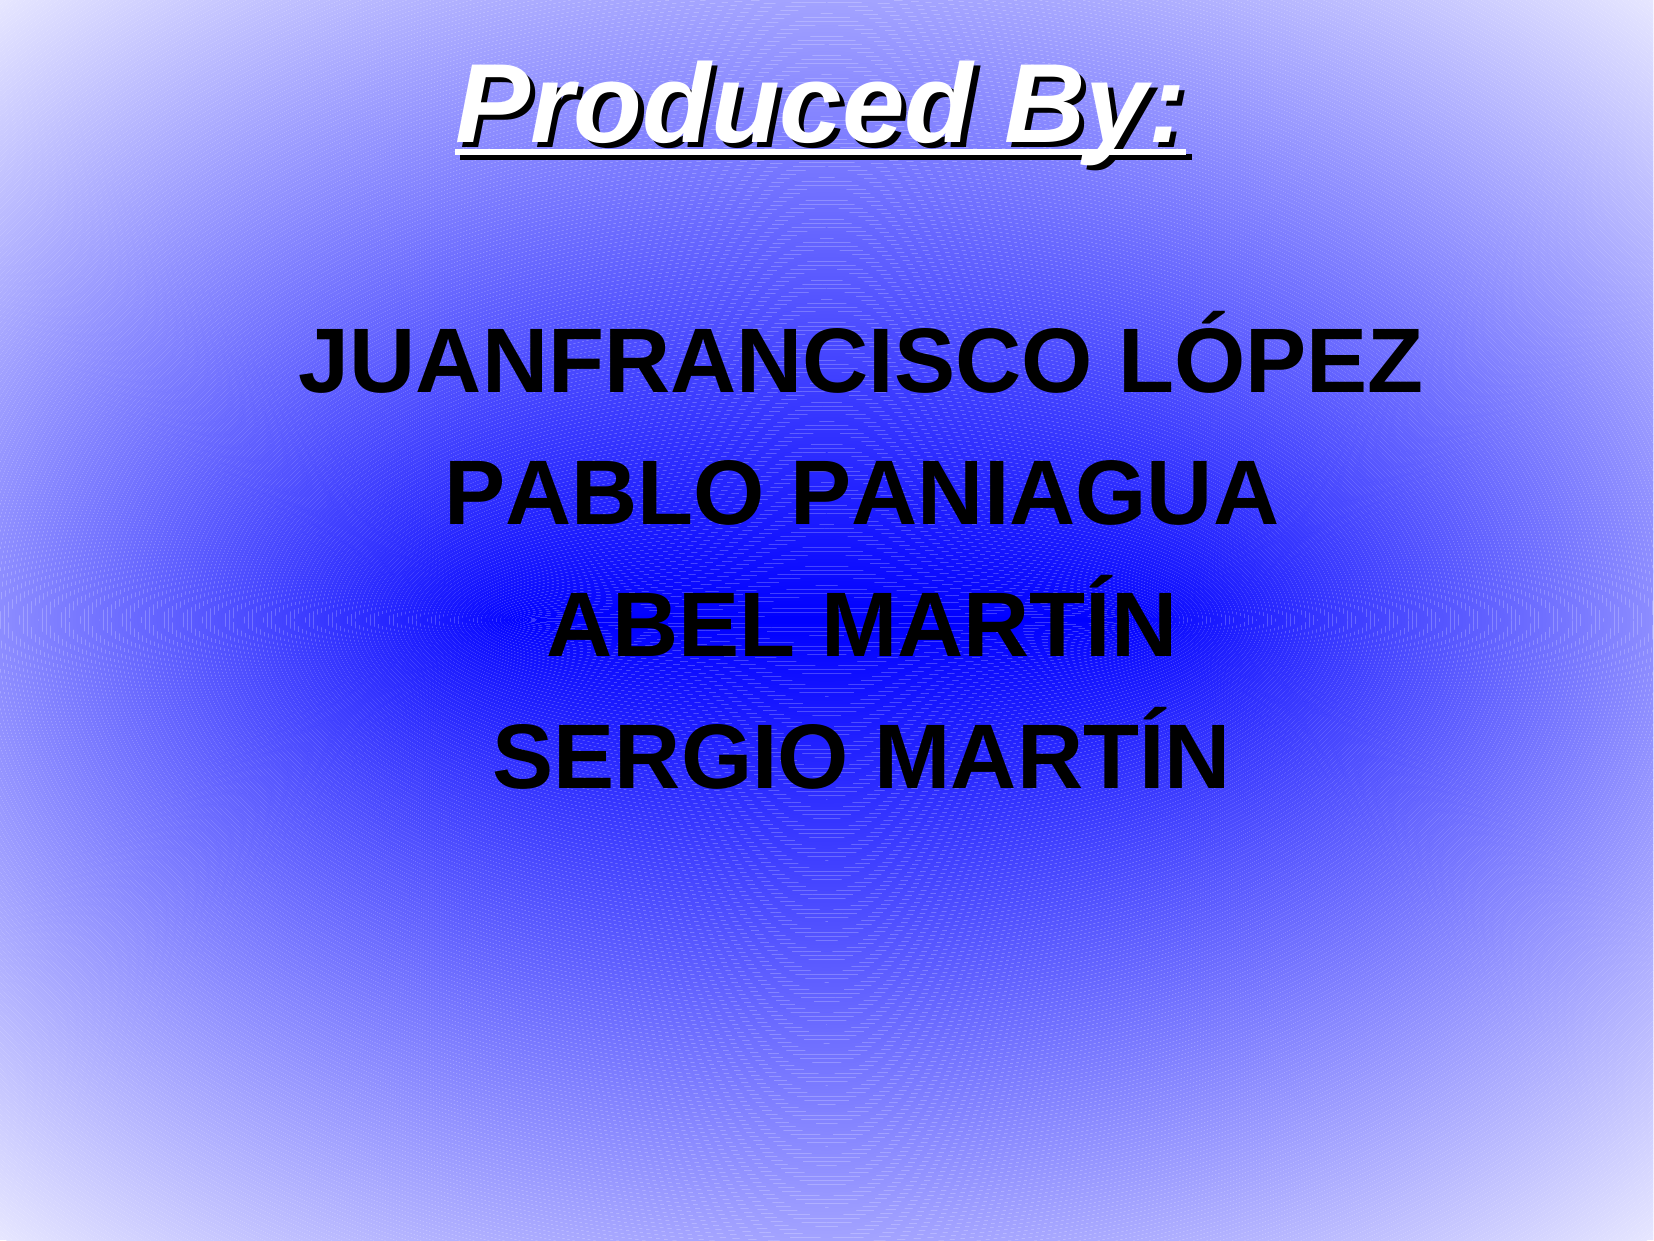

# Produced By:
JUANFRANCISCO LÓPEZ
PABLO PANIAGUA
ABEL MARTÍN
SERGIO MARTÍN